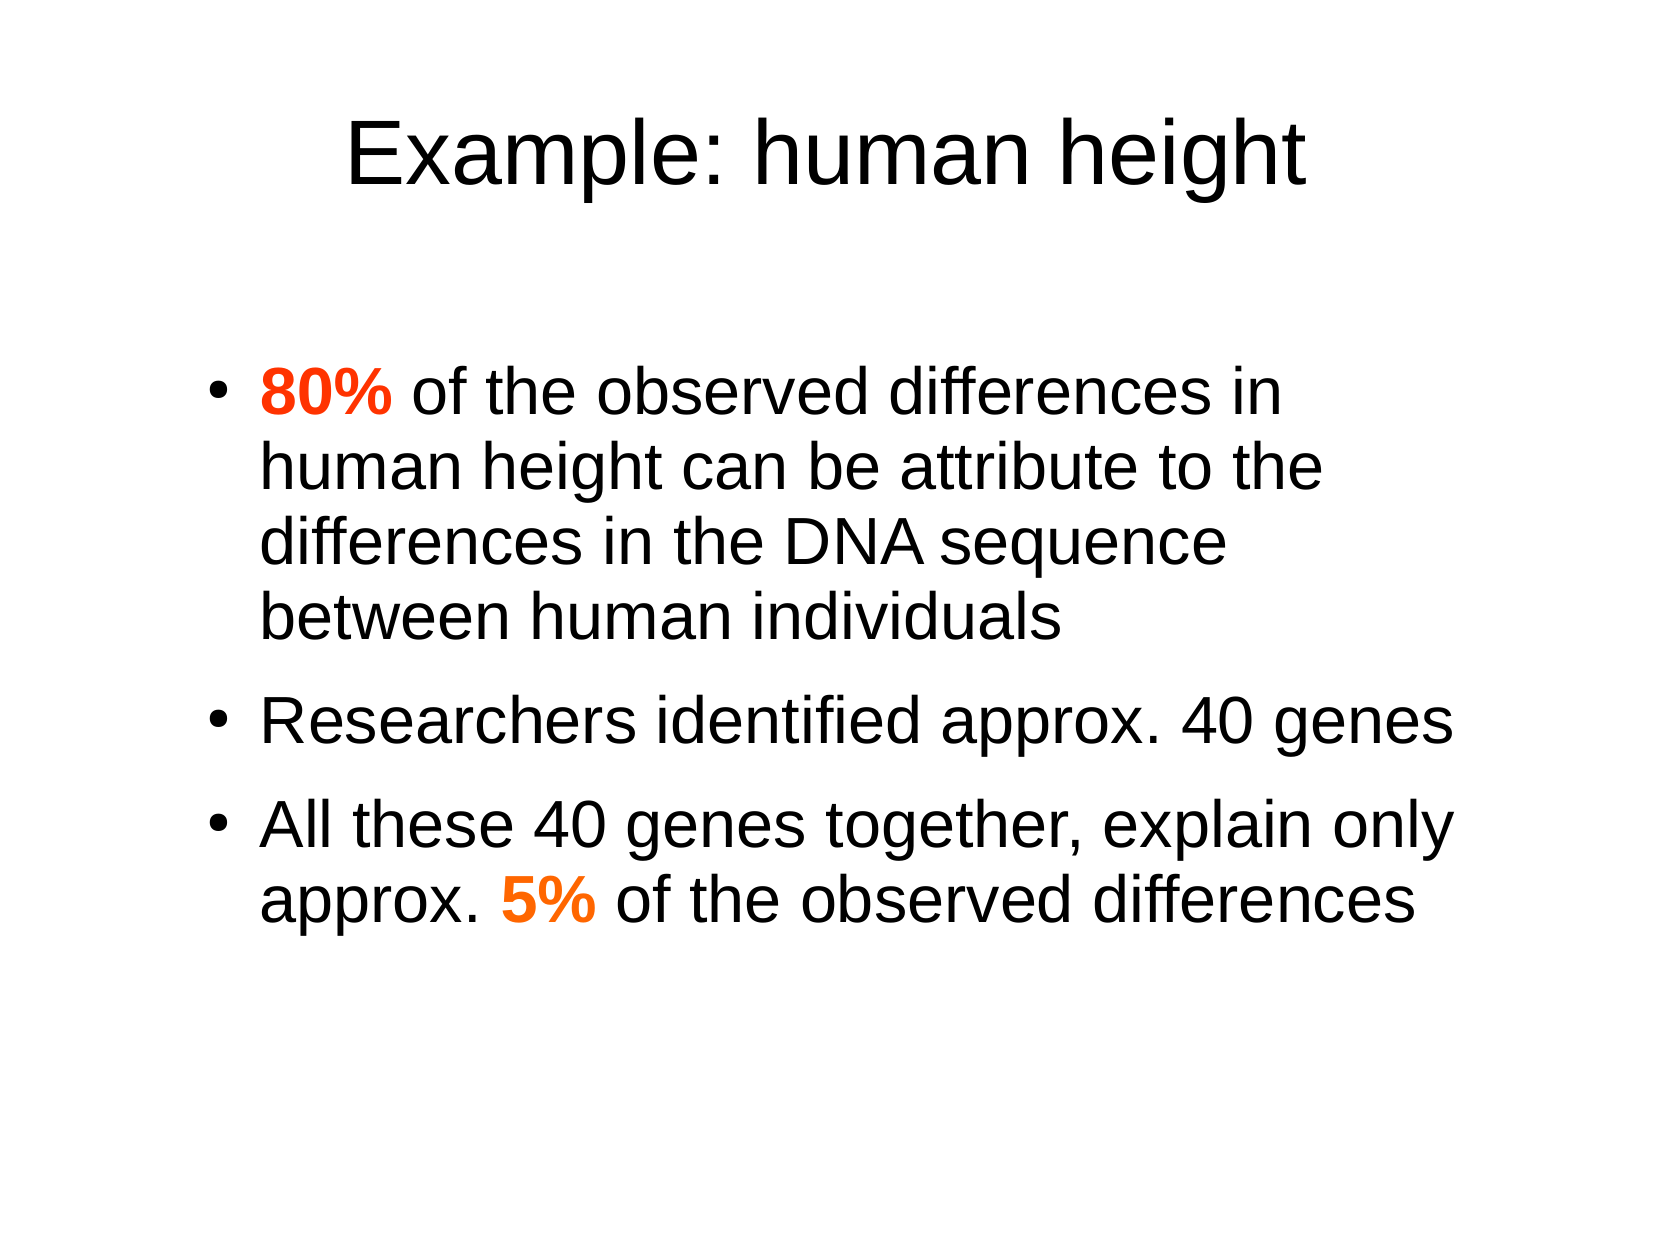

# Example: human height
80% of the observed differences in human height can be attribute to the differences in the DNA sequence between human individuals
Researchers identified approx. 40 genes
All these 40 genes together, explain only approx. 5% of the observed differences